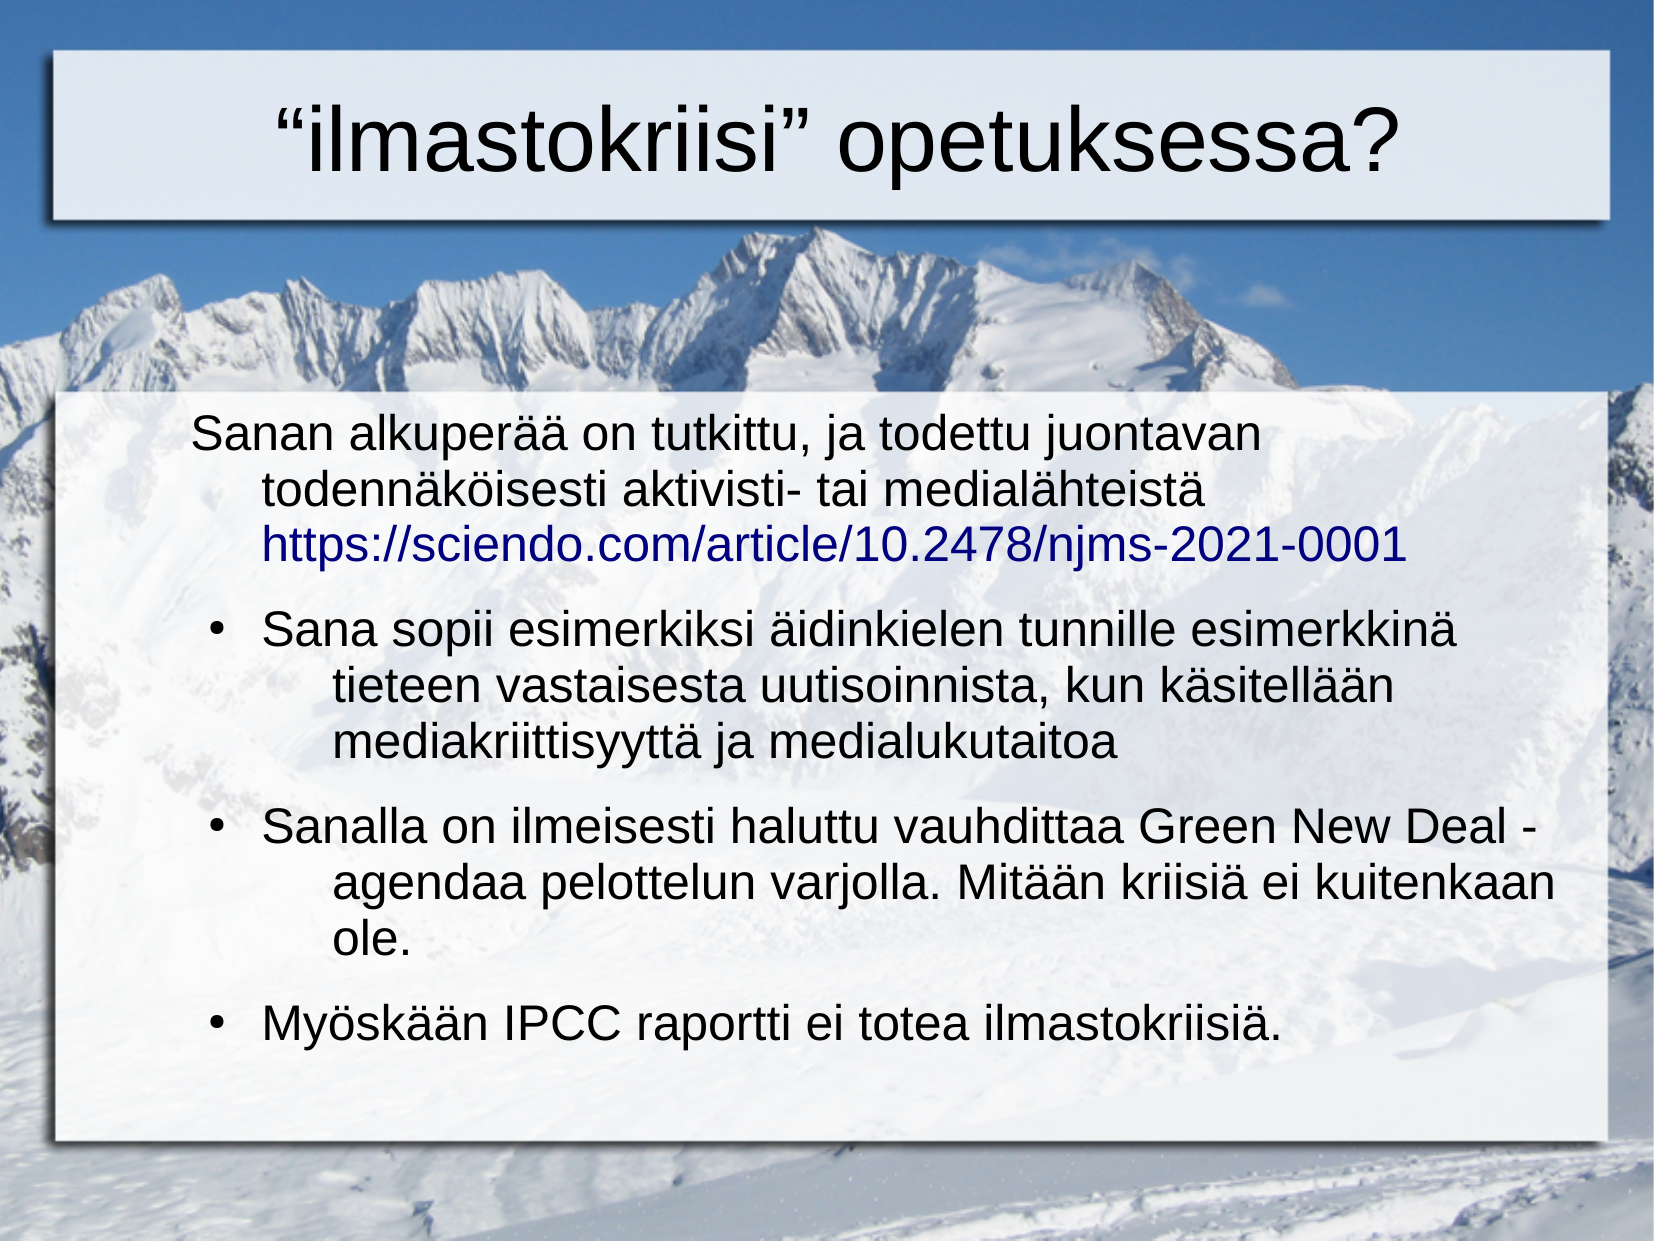

# “ilmastokriisi” opetuksessa?
Sanan alkuperää on tutkittu, ja todettu juontavan todennäköisesti aktivisti- tai medialähteistä
https://sciendo.com/article/10.2478/njms-2021-0001
Sana sopii esimerkiksi äidinkielen tunnille esimerkkinä tieteen vastaisesta uutisoinnista, kun käsitellään mediakriittisyyttä ja medialukutaitoa
Sanalla on ilmeisesti haluttu vauhdittaa Green New Deal -agendaa pelottelun varjolla. Mitään kriisiä ei kuitenkaan ole.
Myöskään IPCC raportti ei totea ilmastokriisiä.